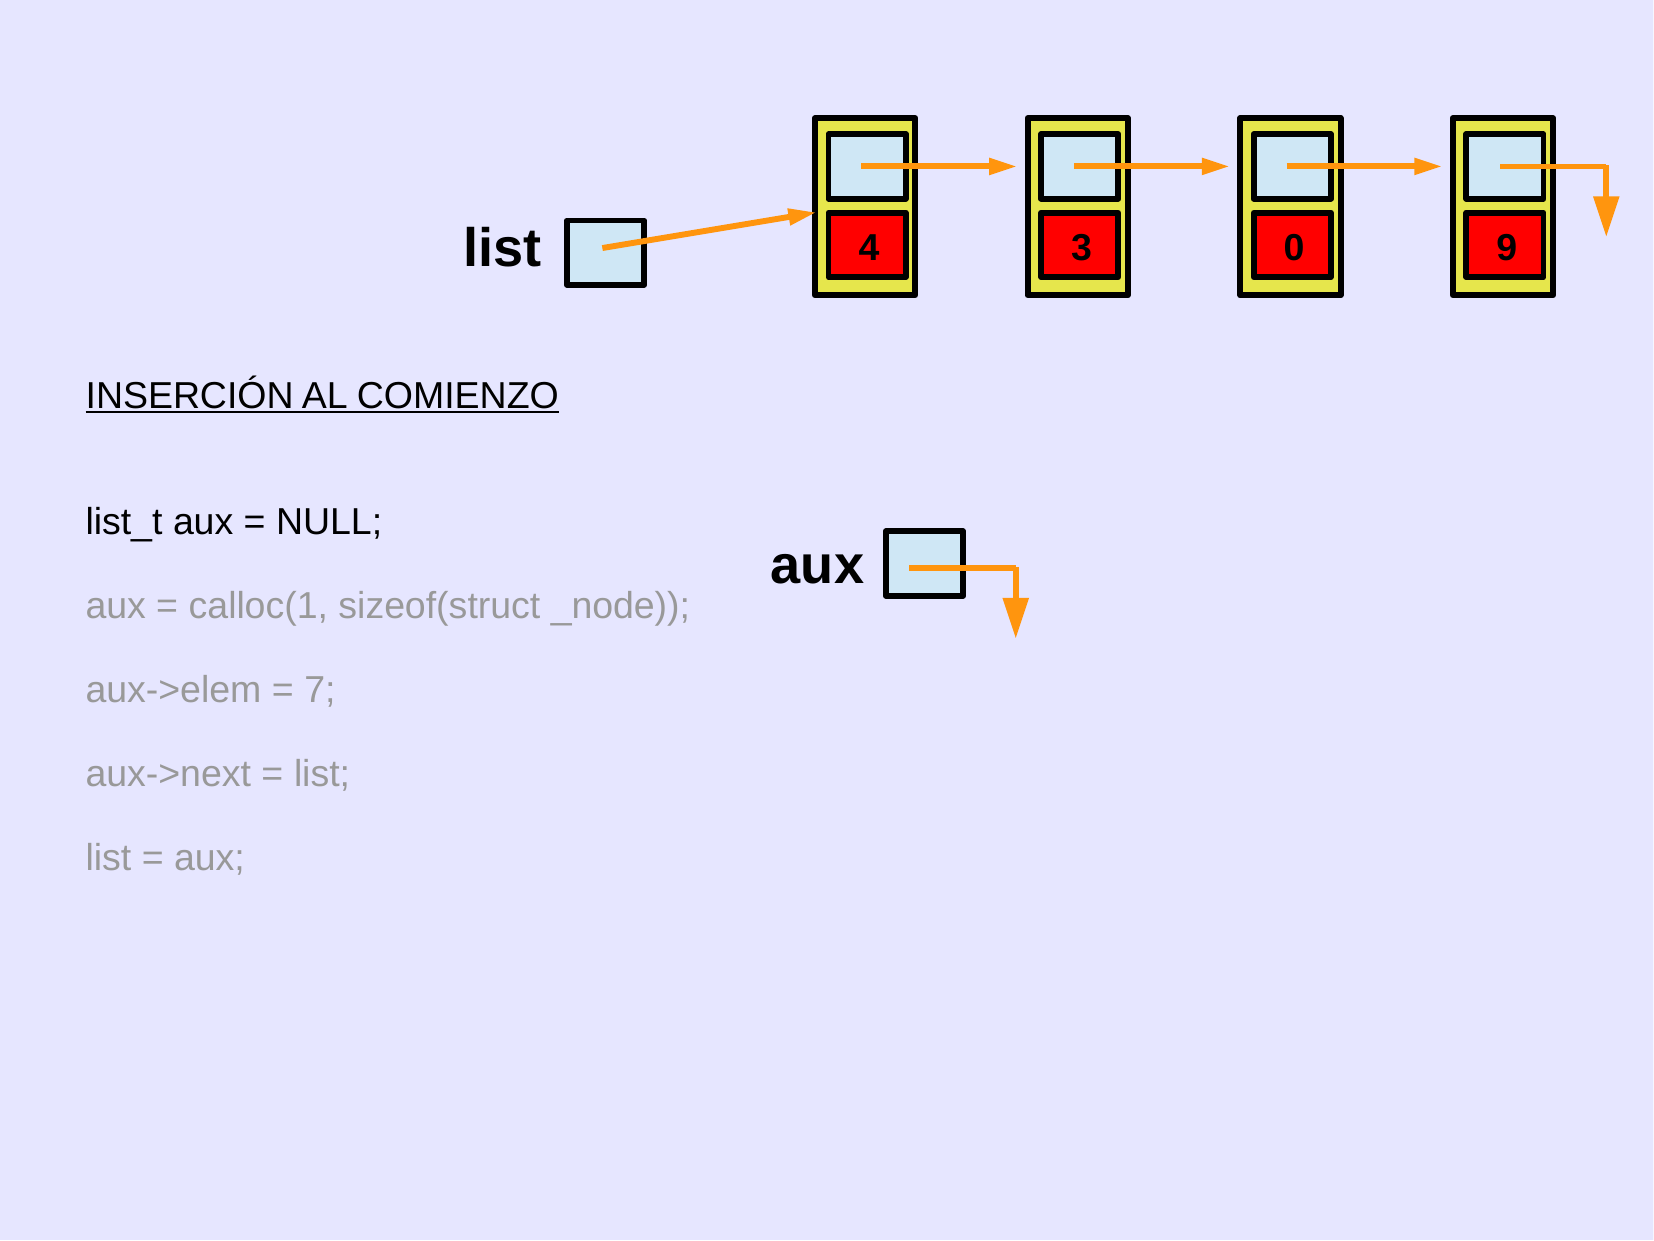

4
3
0
9
3
list
INSERCIÓN AL COMIENZO
list_t aux = NULL;
aux = calloc(1, sizeof(struct _node));
aux->elem = 7;
aux->next = list;
list = aux;
3
aux